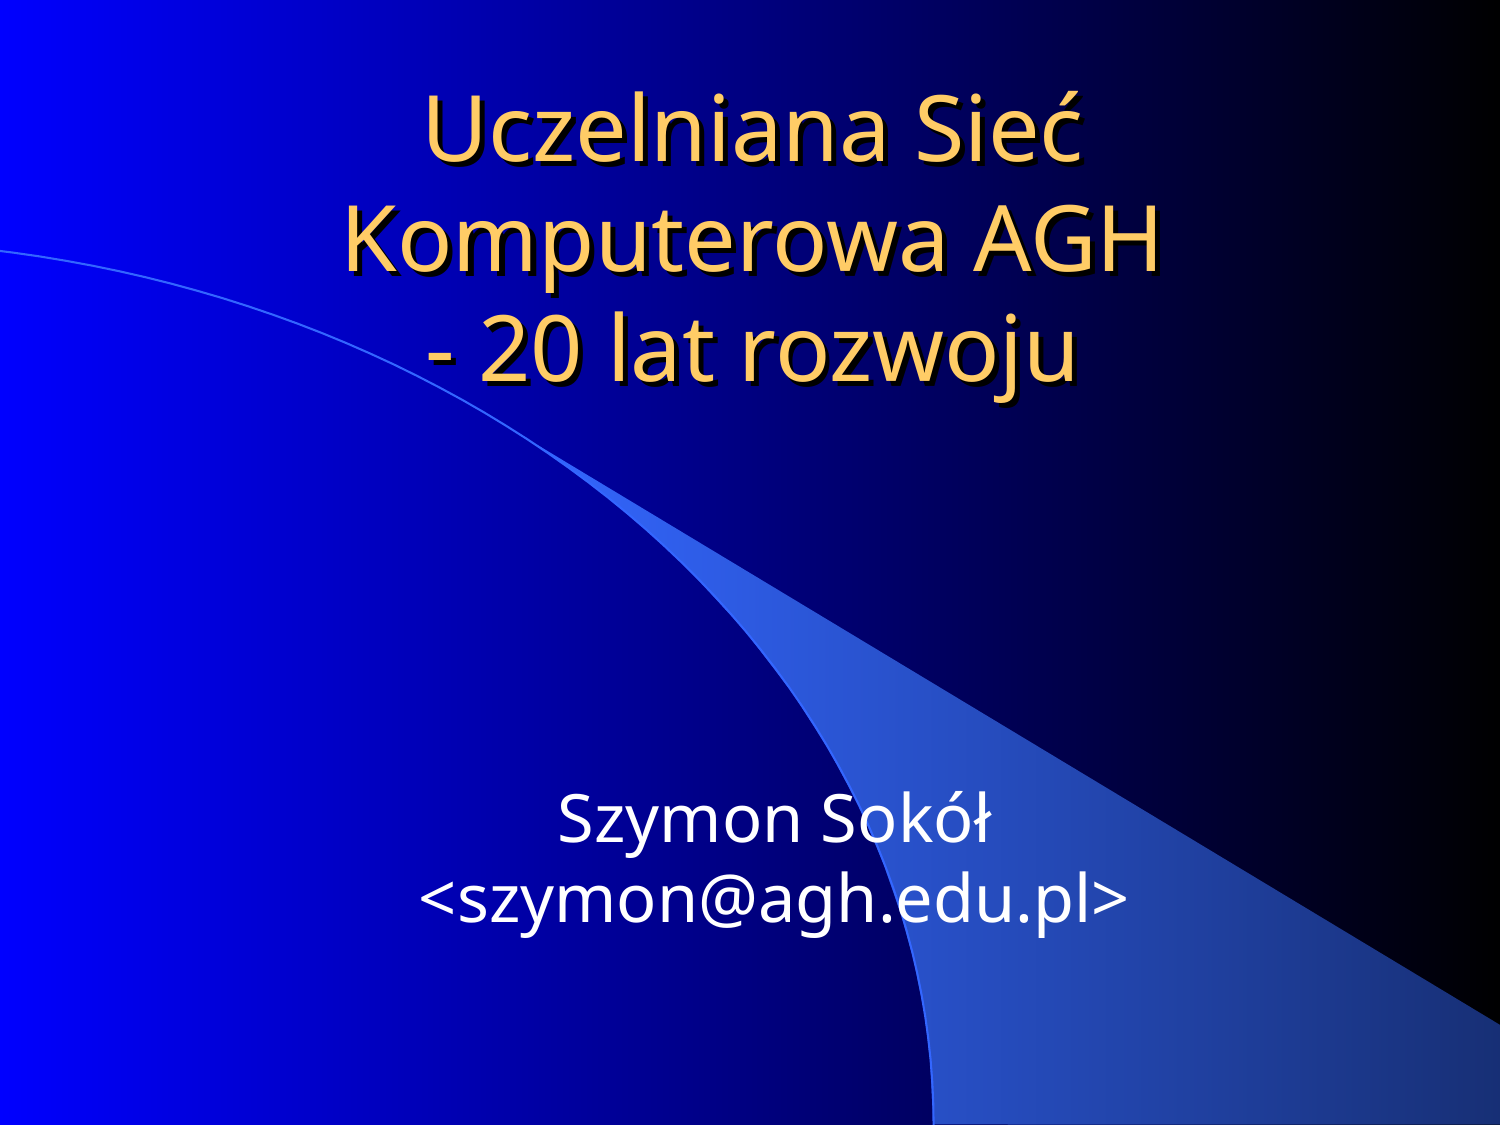

# Uczelniana Sieć Komputerowa AGH - 20 lat rozwoju
Szymon Sokół <szymon@agh.edu.pl>